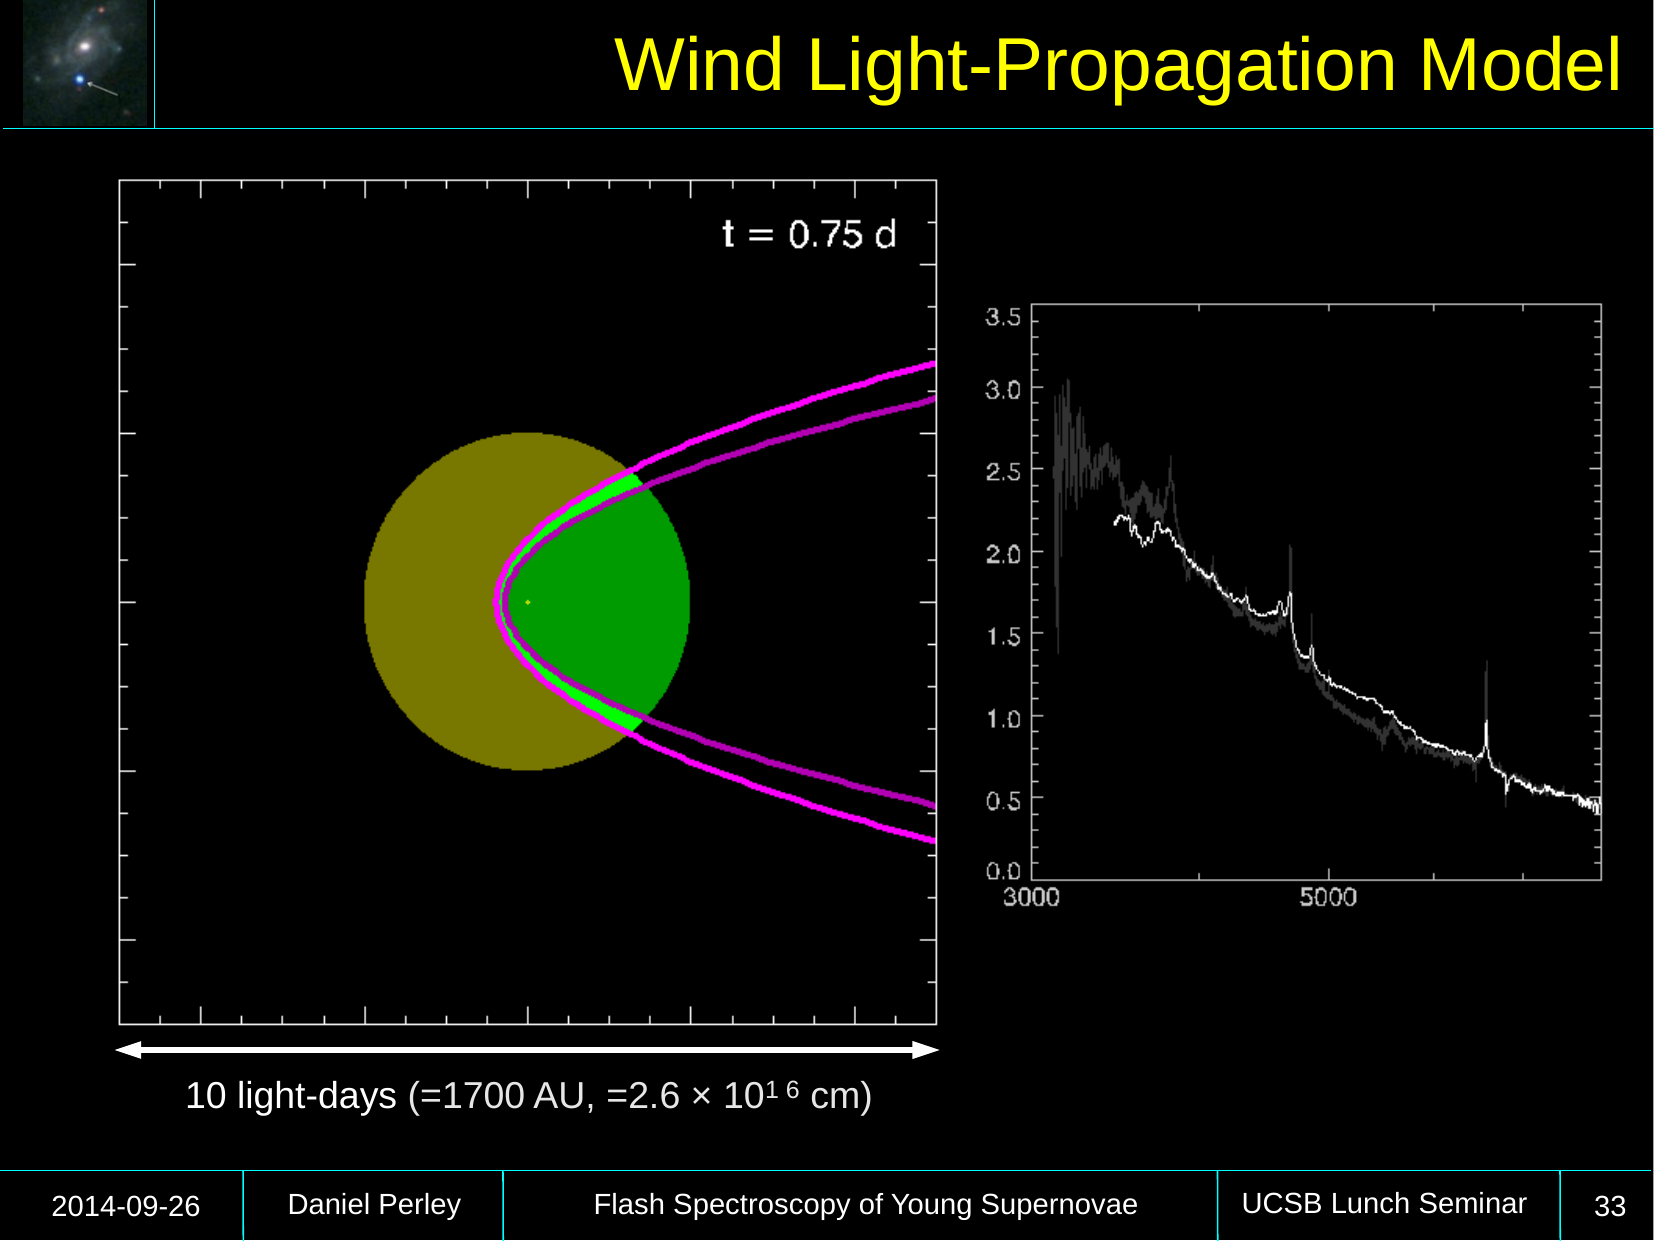

# Wind Light-Propagation Model
10 light-days (=1700 AU, =2.6 × 101 6 cm)
2014-09-26
33